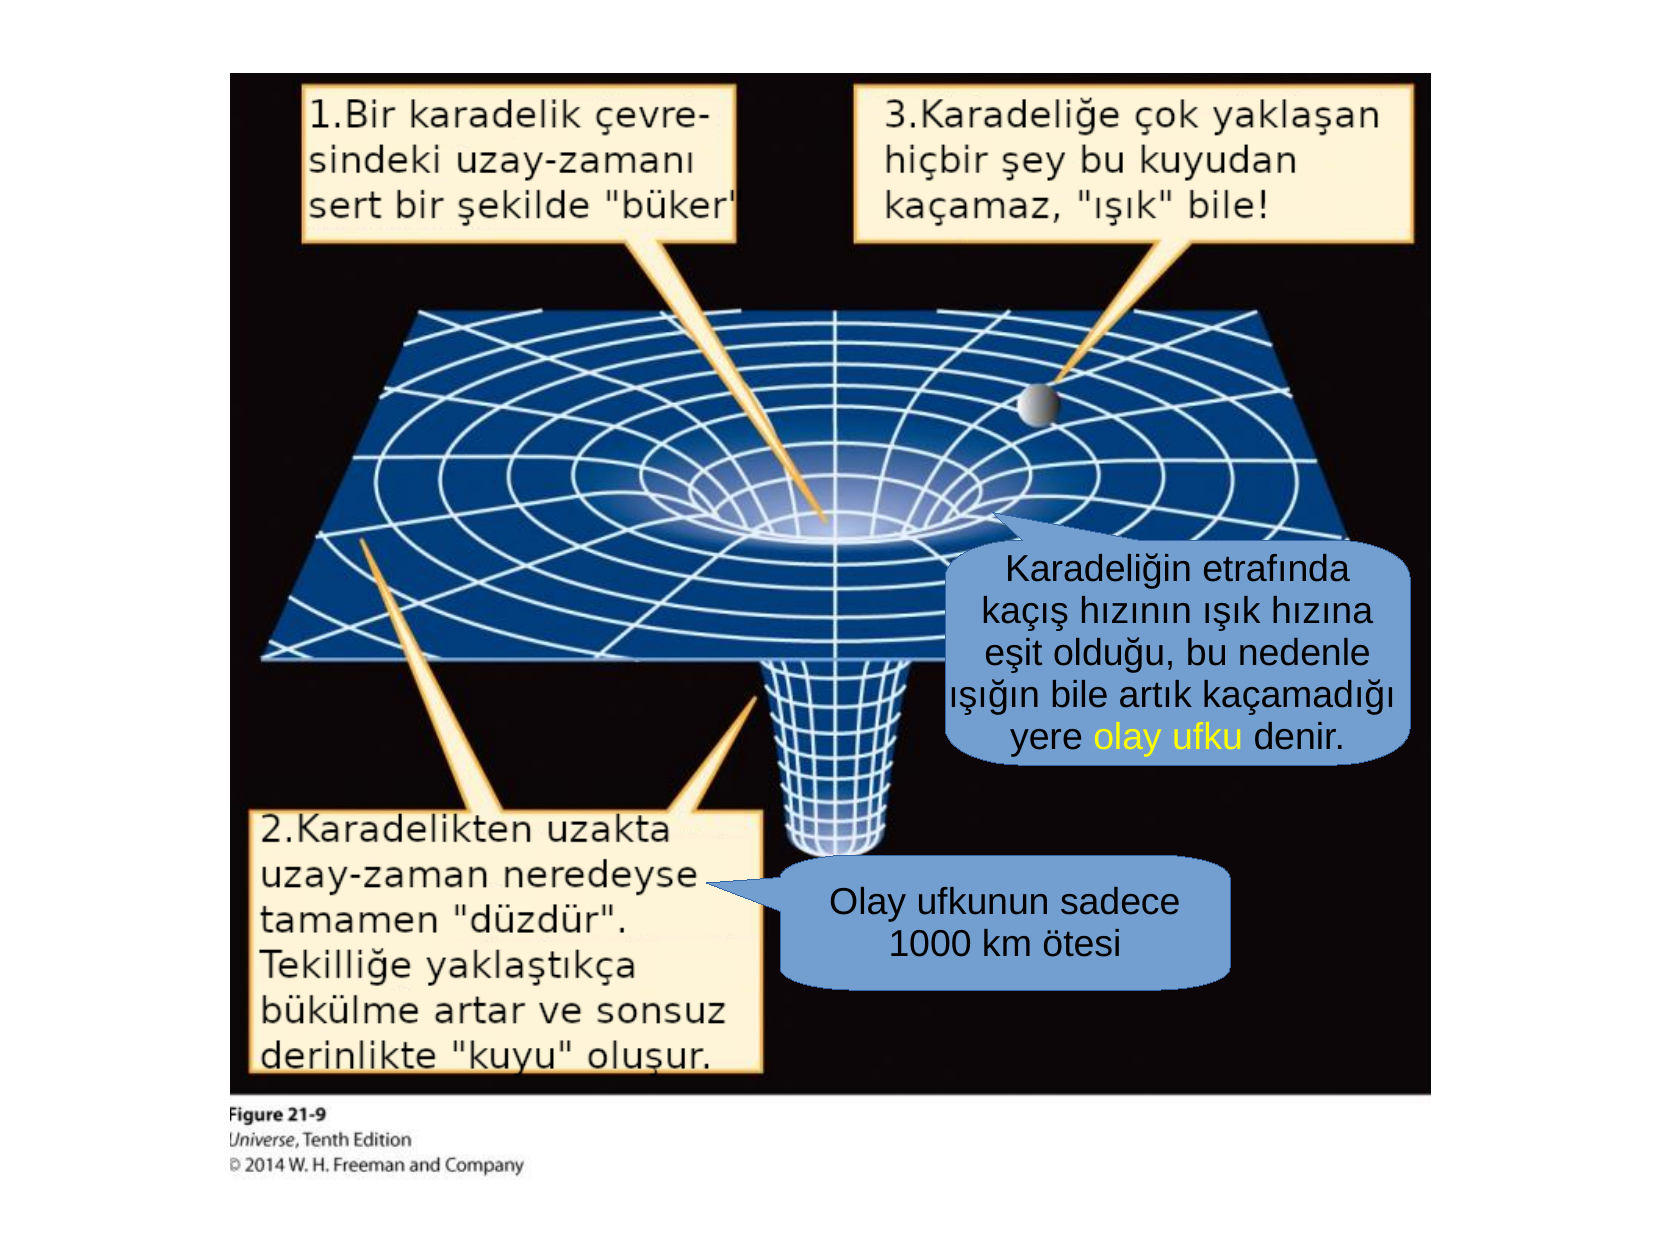

Karadeliğin etrafında
kaçış hızının ışık hızına
eşit olduğu, bu nedenle
ışığın bile artık kaçamadığı
yere olay ufku denir.
Olay ufkunun sadece
1000 km ötesi